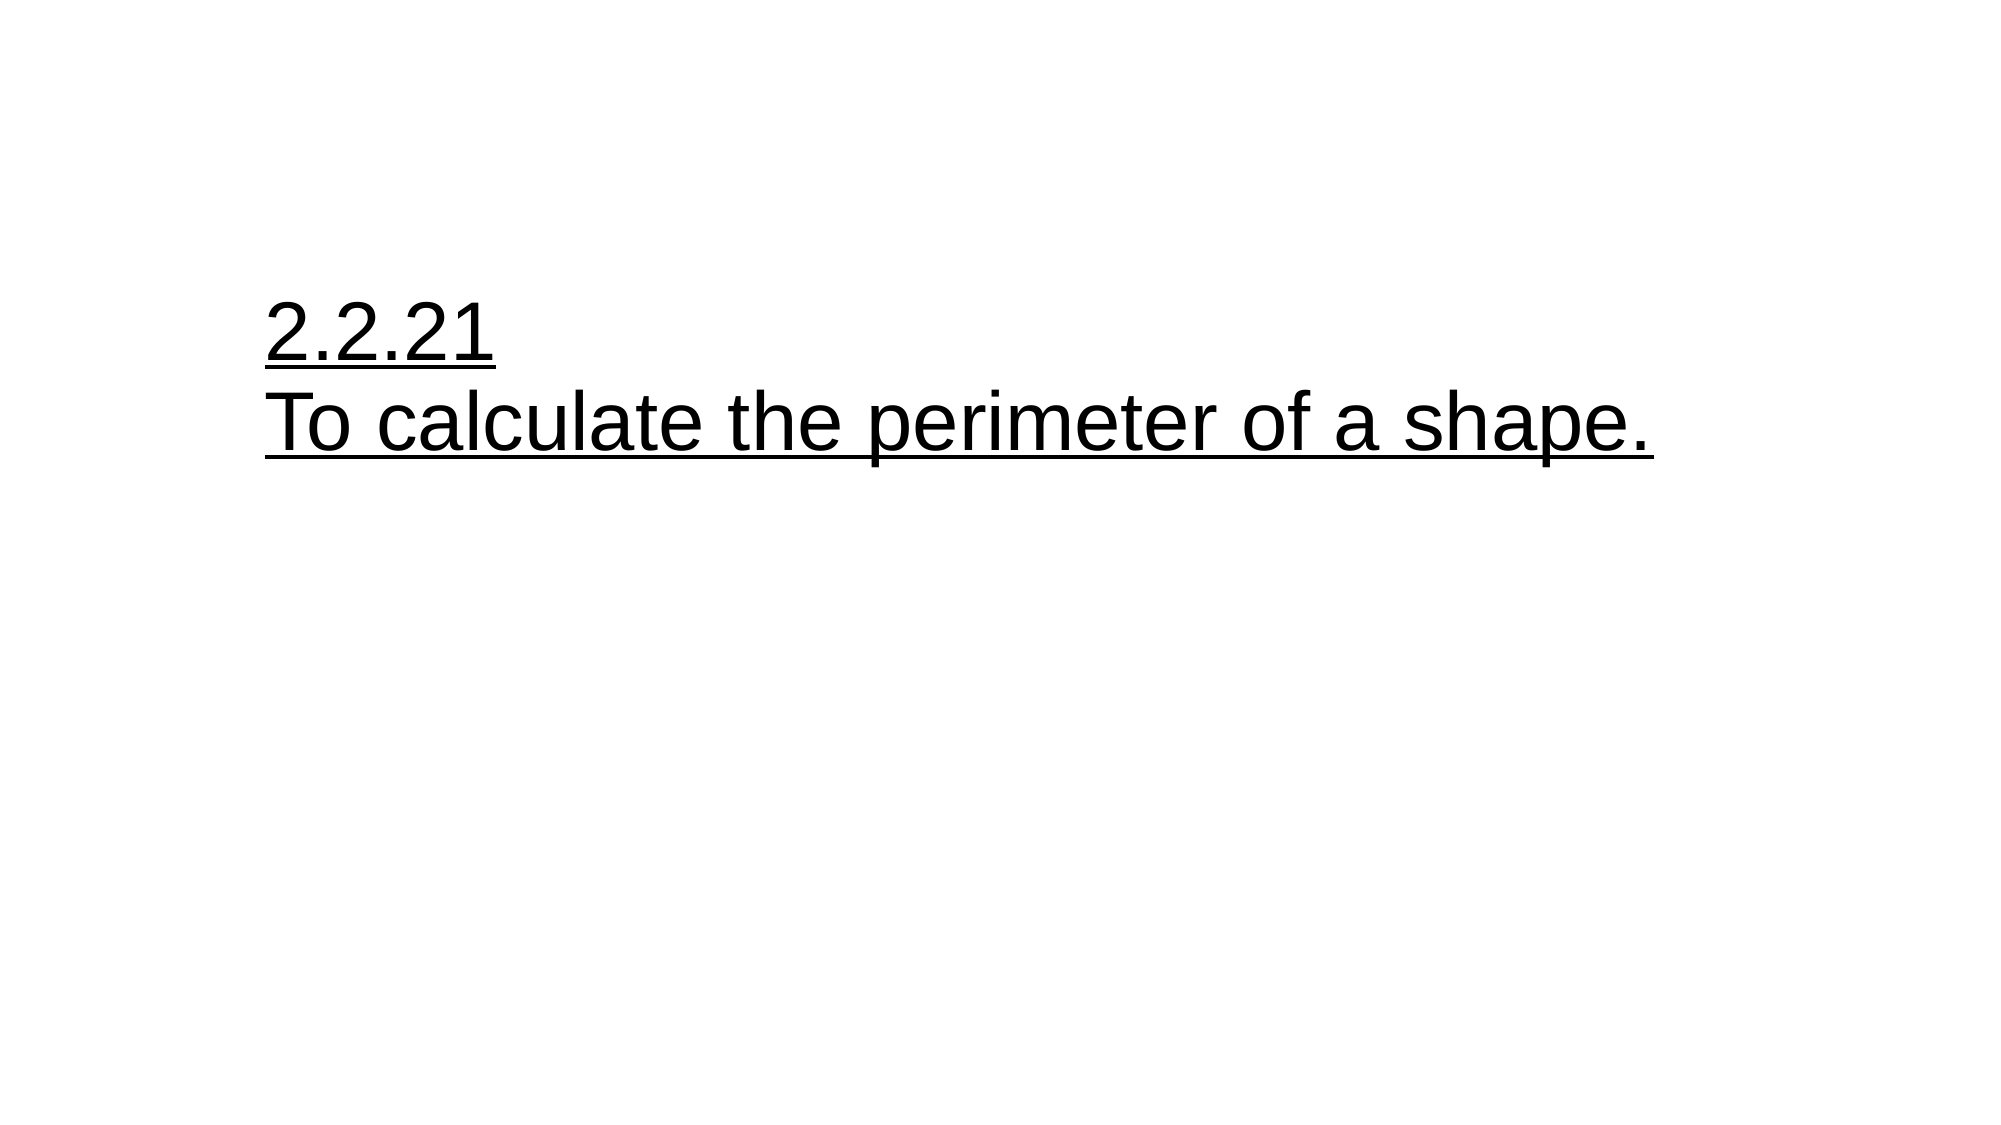

# 2.2.21 To calculate the perimeter of a shape.